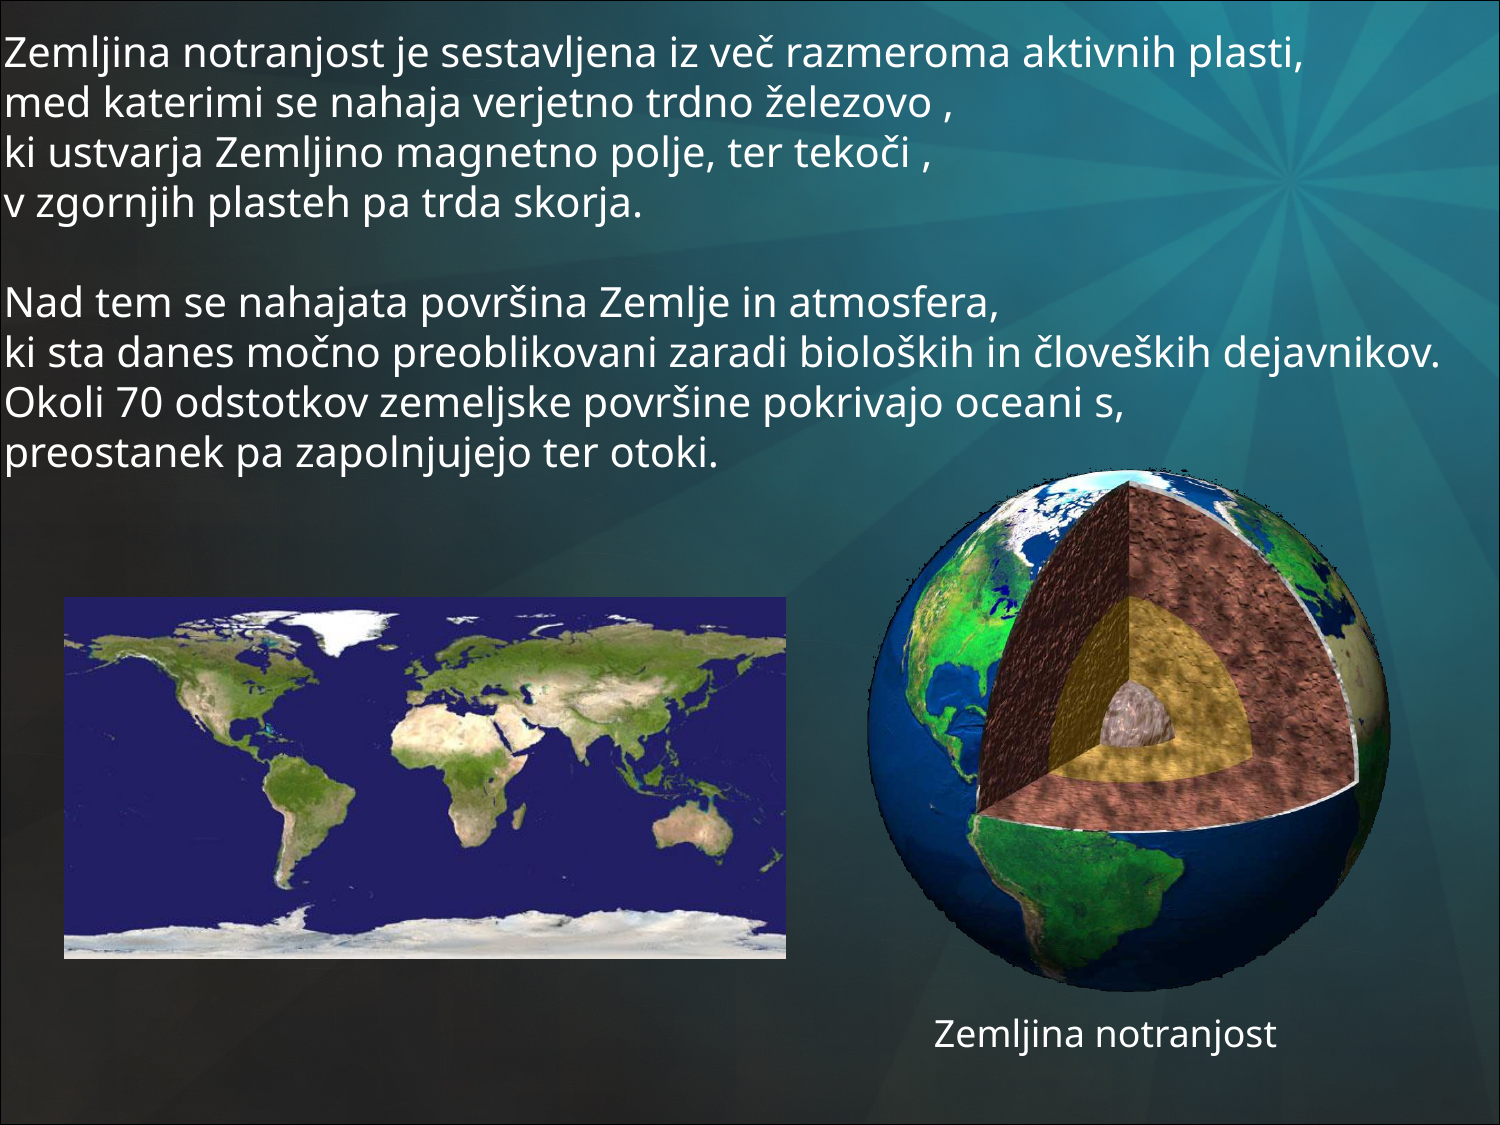

Zemljina notranjost je sestavljena iz več razmeroma aktivnih plasti,
med katerimi se nahaja verjetno trdno železovo ,
ki ustvarja Zemljino magnetno polje, ter tekoči ,
v zgornjih plasteh pa trda skorja.
Nad tem se nahajata površina Zemlje in atmosfera,
ki sta danes močno preoblikovani zaradi bioloških in človeških dejavnikov.
Okoli 70 odstotkov zemeljske površine pokrivajo oceani s,
preostanek pa zapolnjujejo ter otoki.
Zemljina notranjost